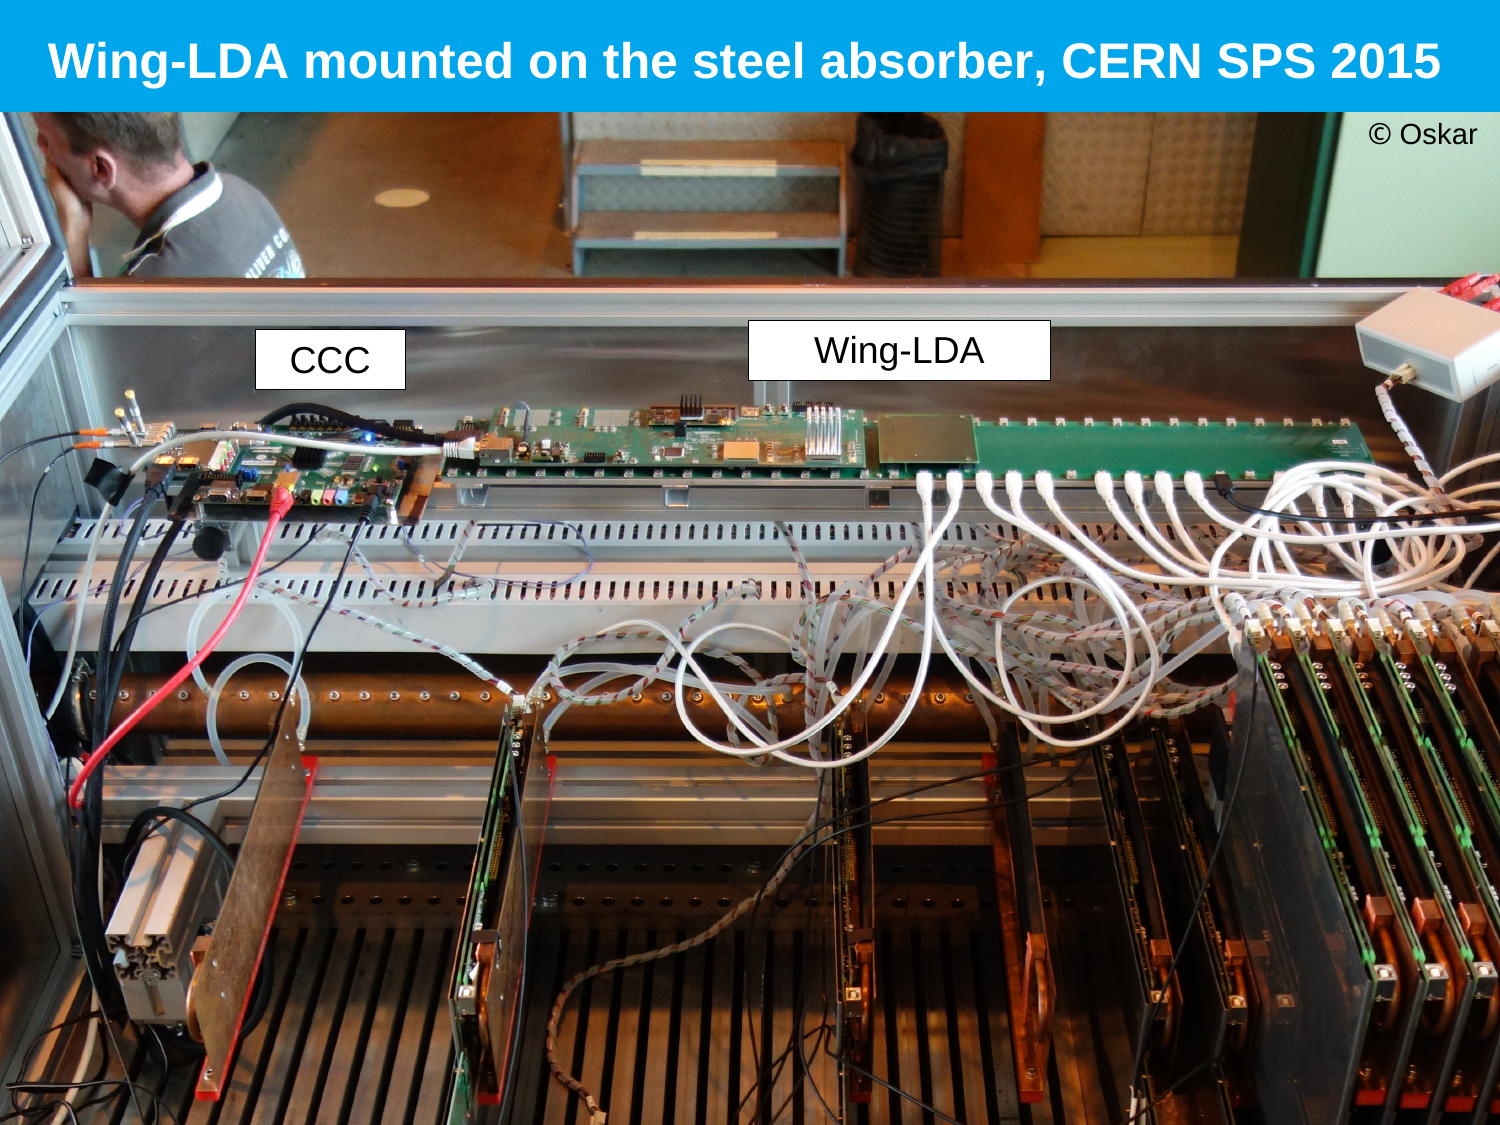

# Wing-LDA mounted on the steel absorber, CERN SPS 2015
© Oskar
Wing-LDA
CCC